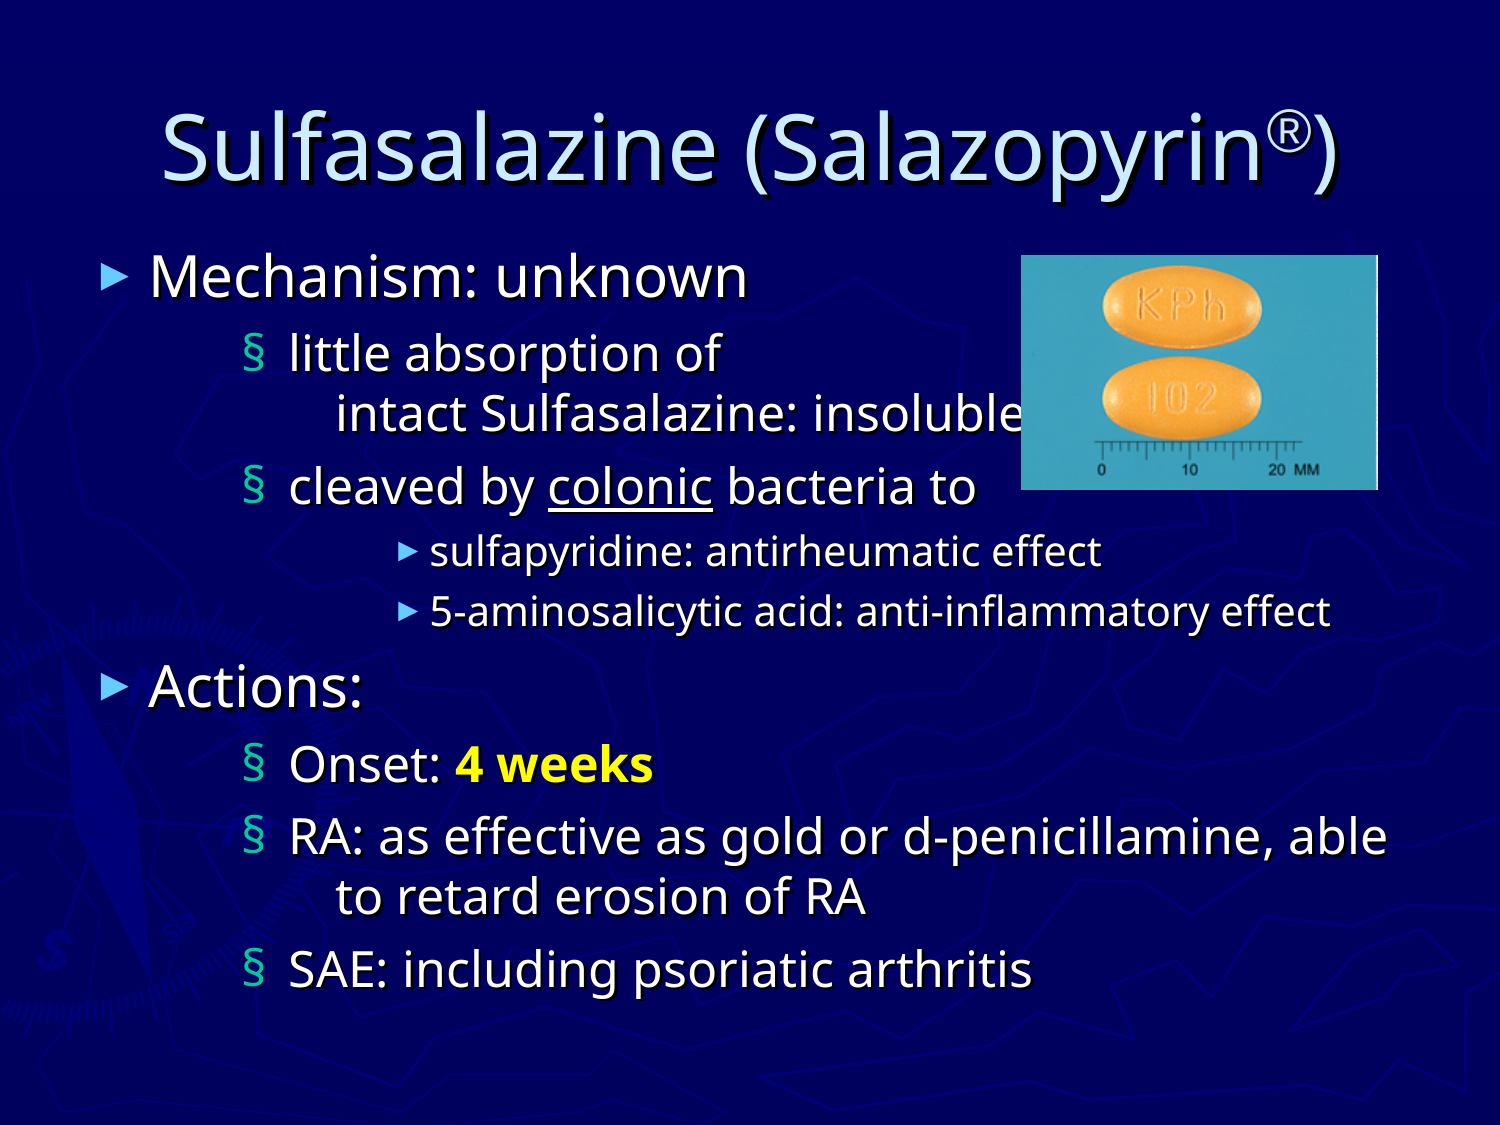

# Sulfasalazine (Salazopyrin®)
Mechanism: unknown
little absorption of
intact Sulfasalazine: insoluble
cleaved by colonic bacteria to
sulfapyridine: antirheumatic effect
5-aminosalicytic acid: anti-inflammatory effect
Actions:
Onset: 4 weeks
RA: as effective as gold or d-penicillamine, able to retard erosion of RA
SAE: including psoriatic arthritis